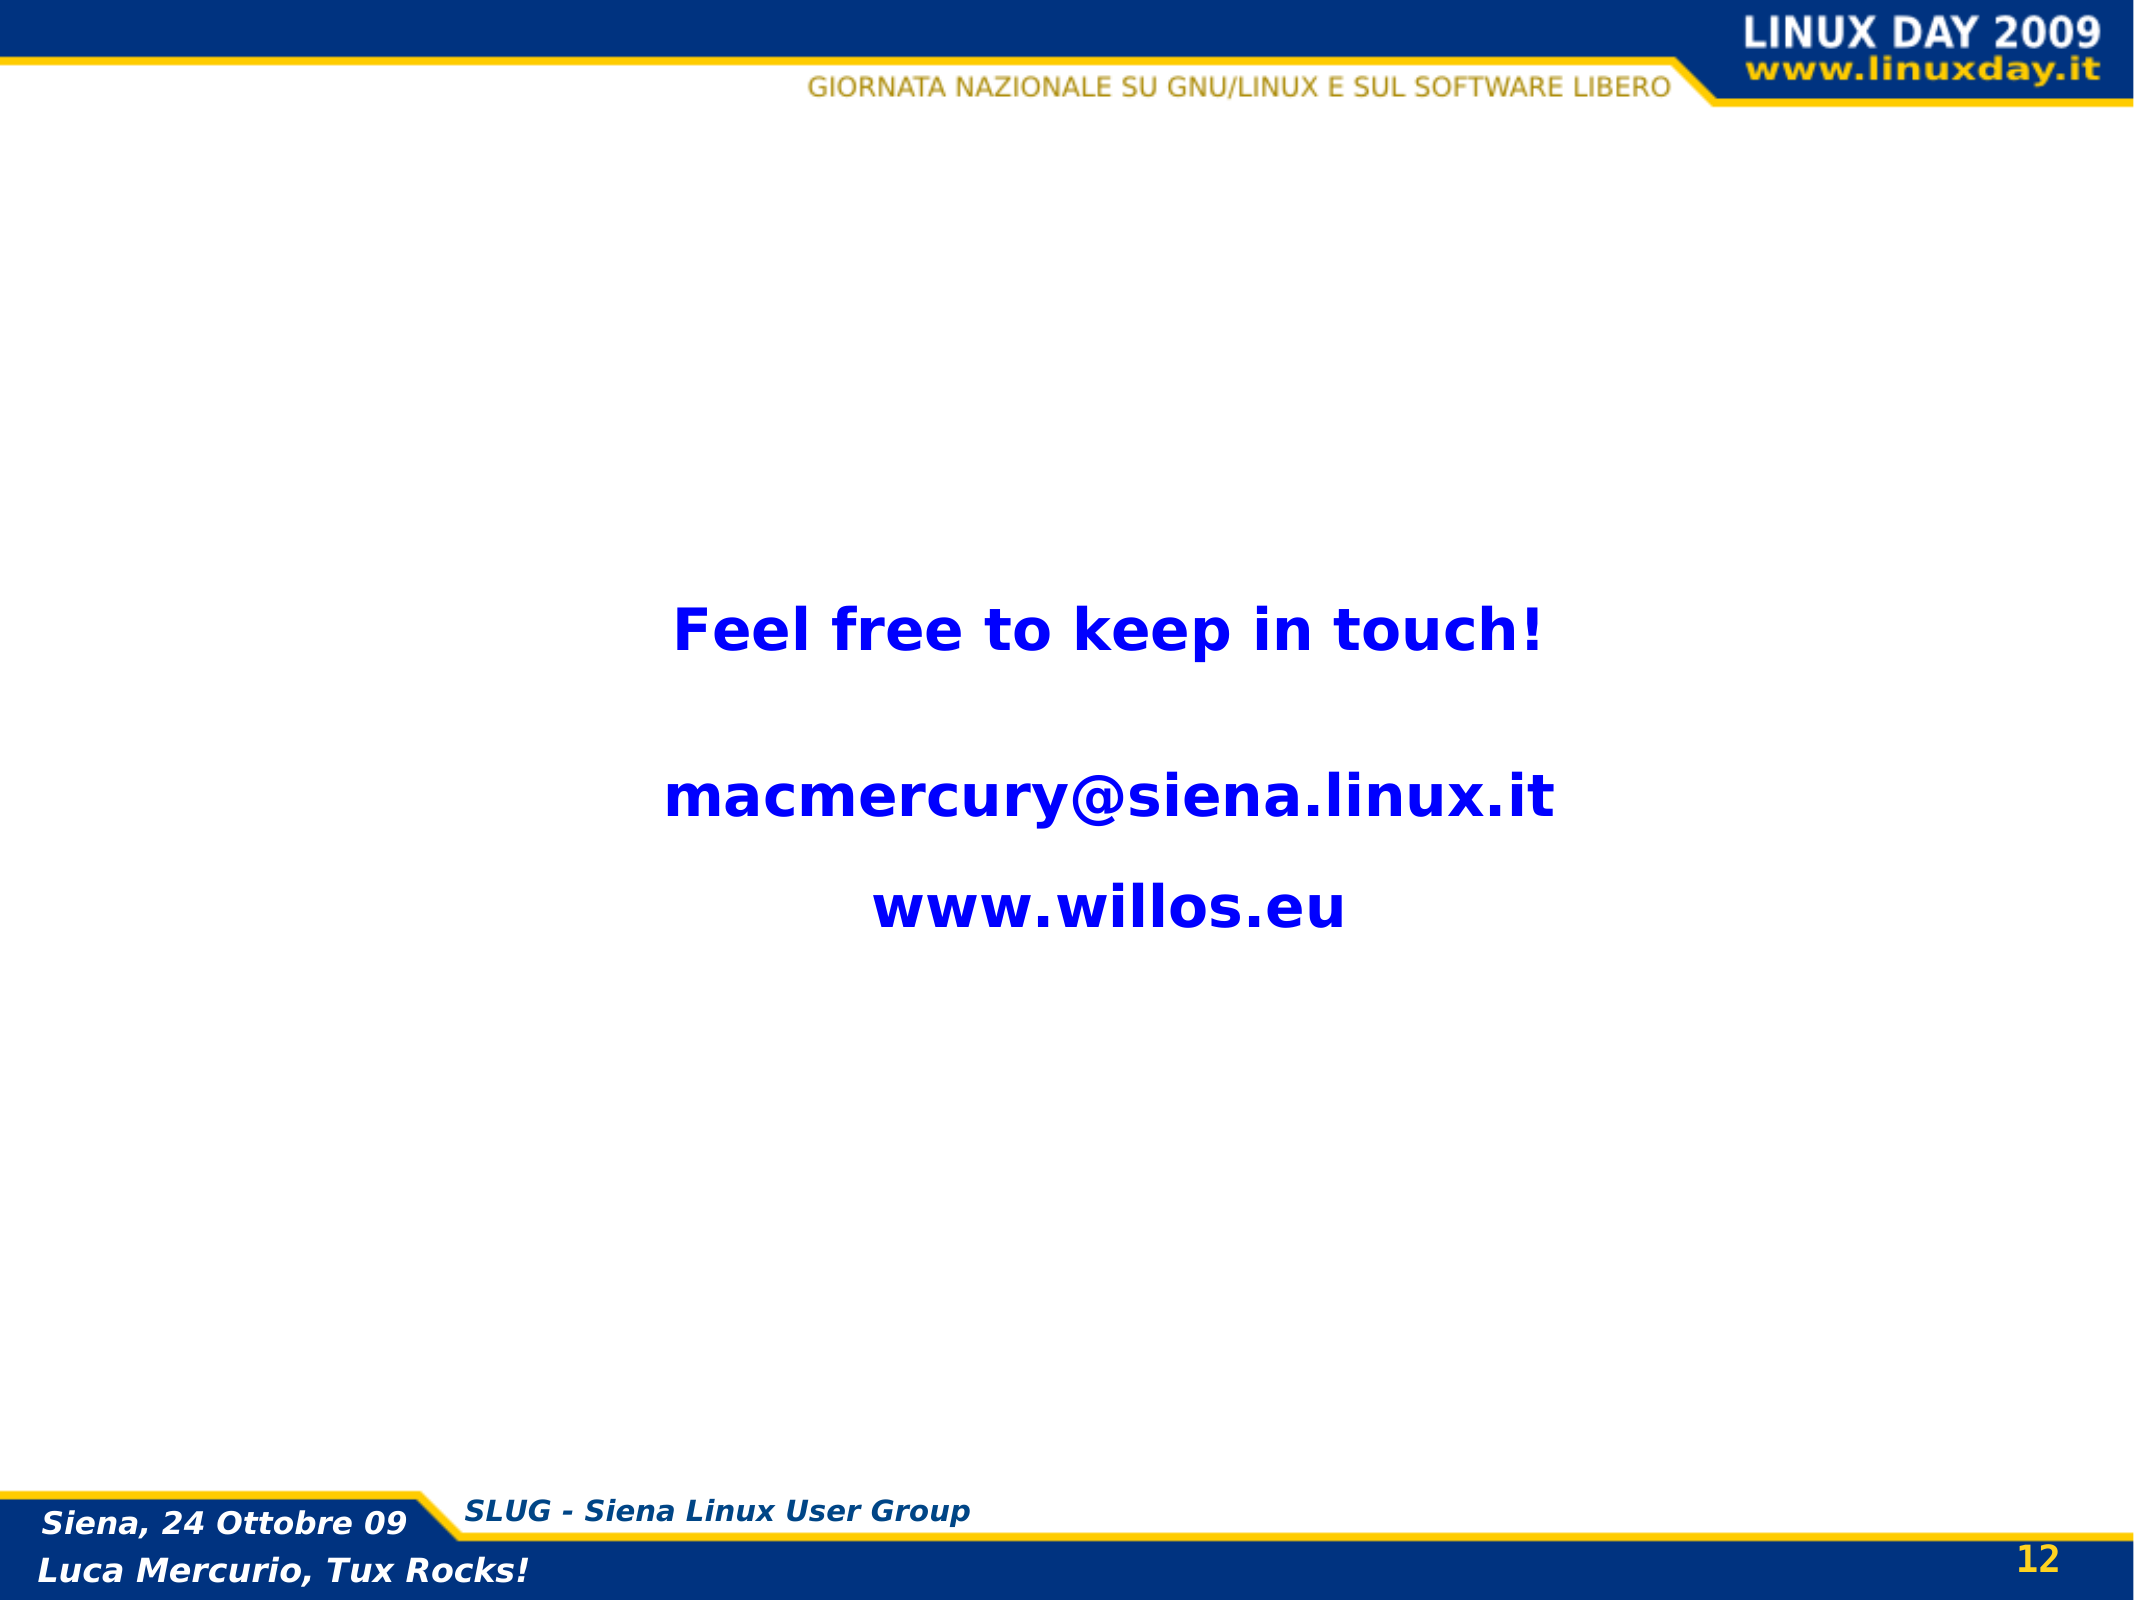

# Feel free to keep in touch!
macmercury@siena.linux.it
www.willos.eu